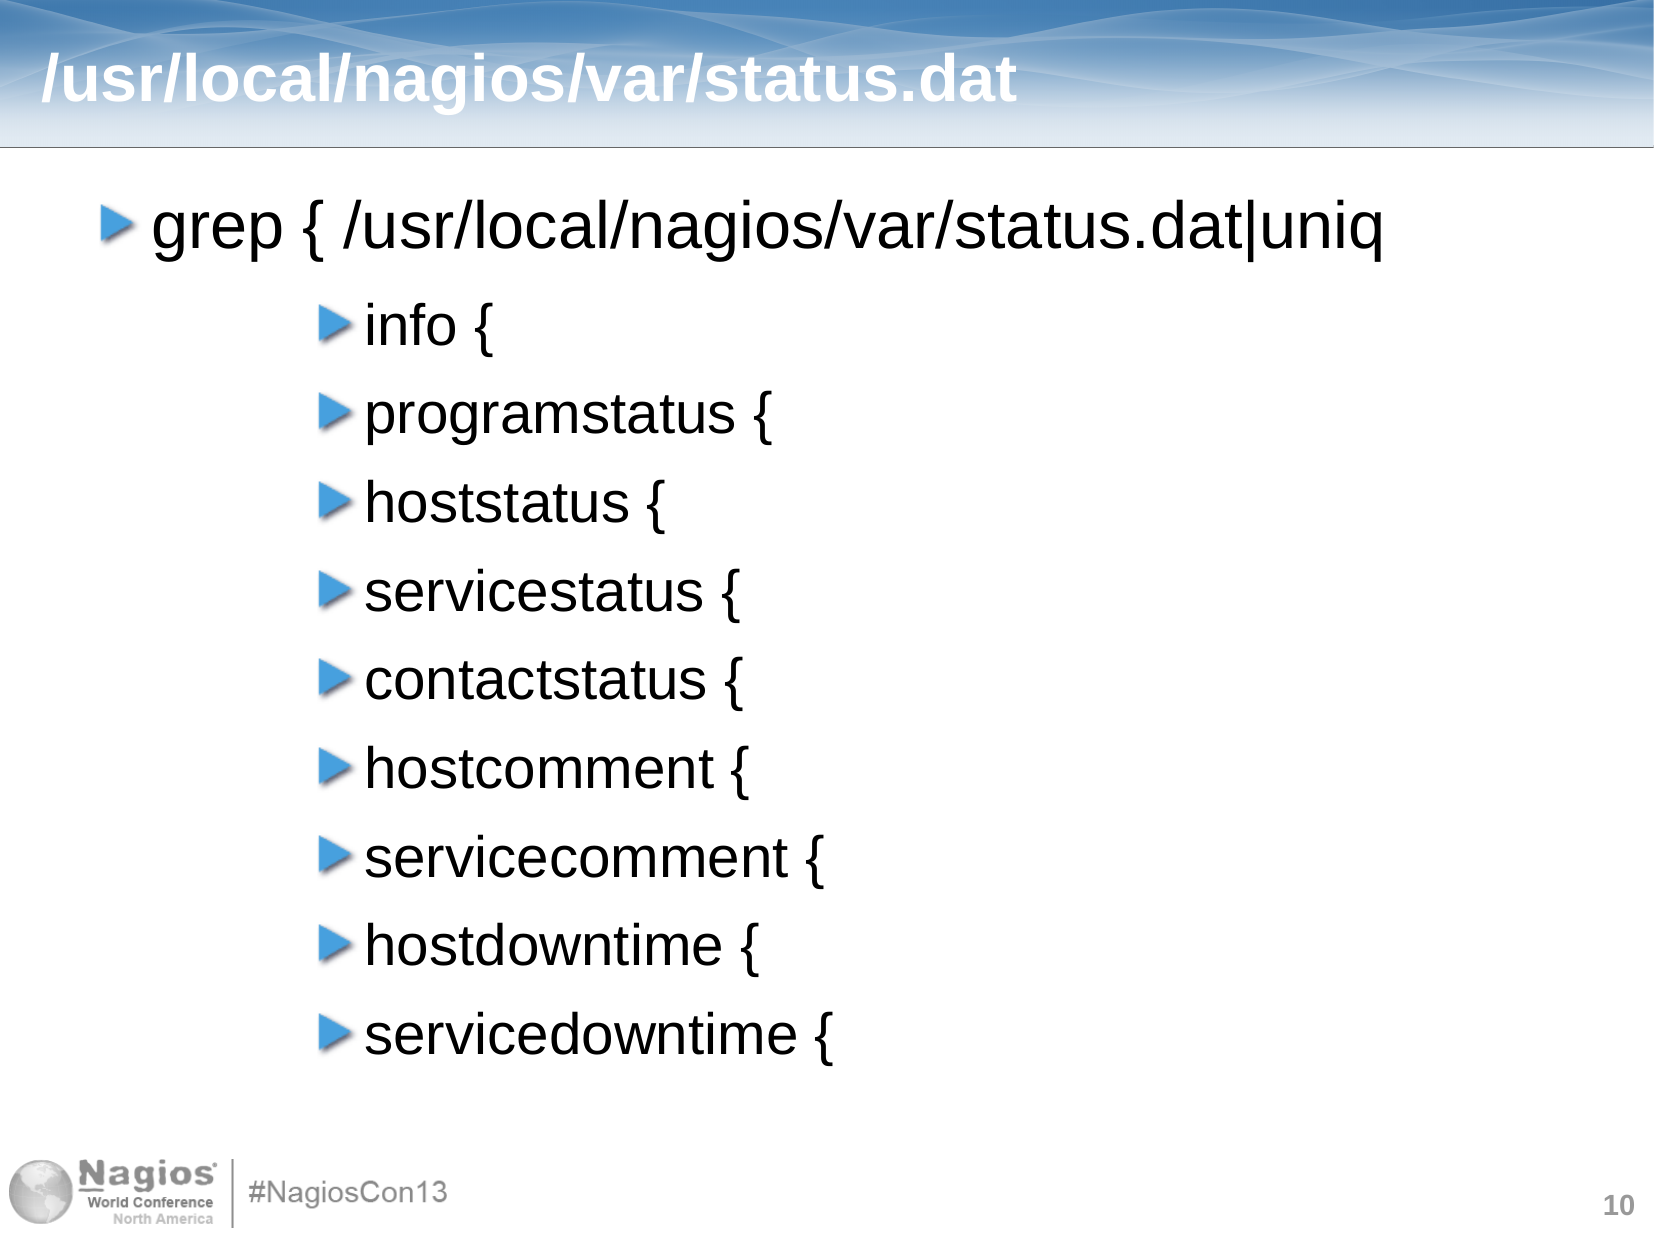

# /usr/local/nagios/var/status.dat
grep { /usr/local/nagios/var/status.dat|uniq
info {
programstatus {
hoststatus {
servicestatus {
contactstatus {
hostcomment {
servicecomment {
hostdowntime {
servicedowntime {
10